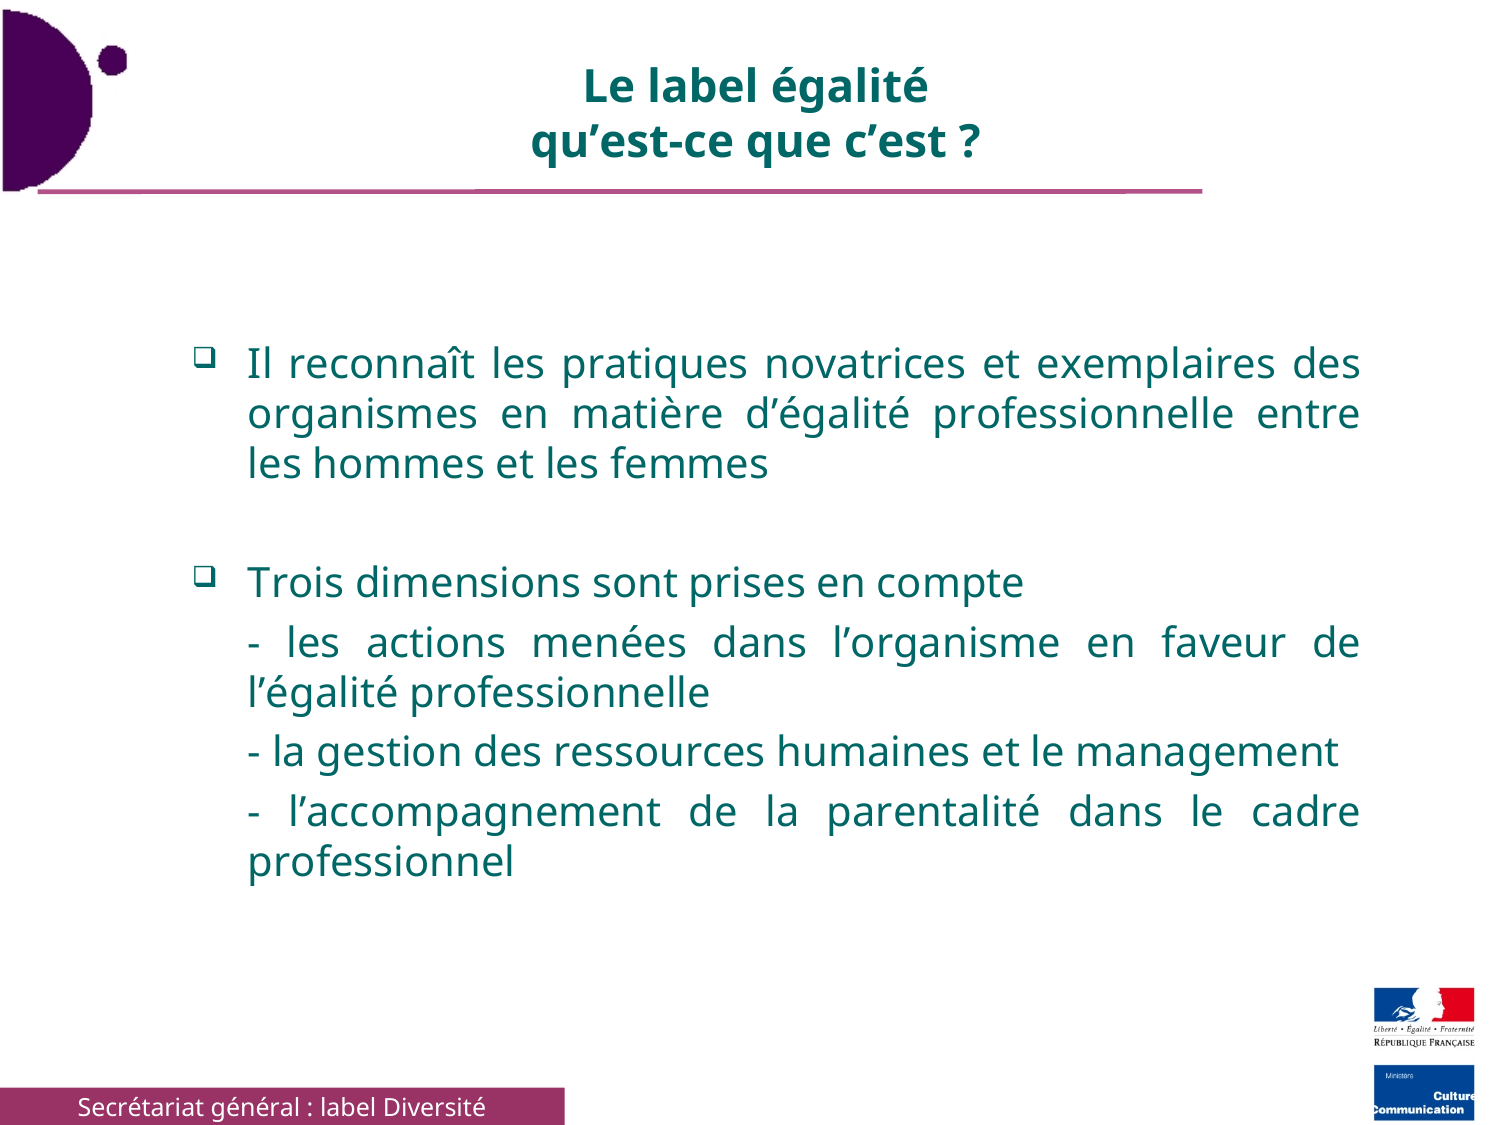

Le label égalité
qu’est-ce que c’est ?
# Il reconnaît les pratiques novatrices et exemplaires des organismes en matière d’égalité professionnelle entre les hommes et les femmes
Trois dimensions sont prises en compte
- les actions menées dans l’organisme en faveur de l’égalité professionnelle
- la gestion des ressources humaines et le management
- l’accompagnement de la parentalité dans le cadre professionnel